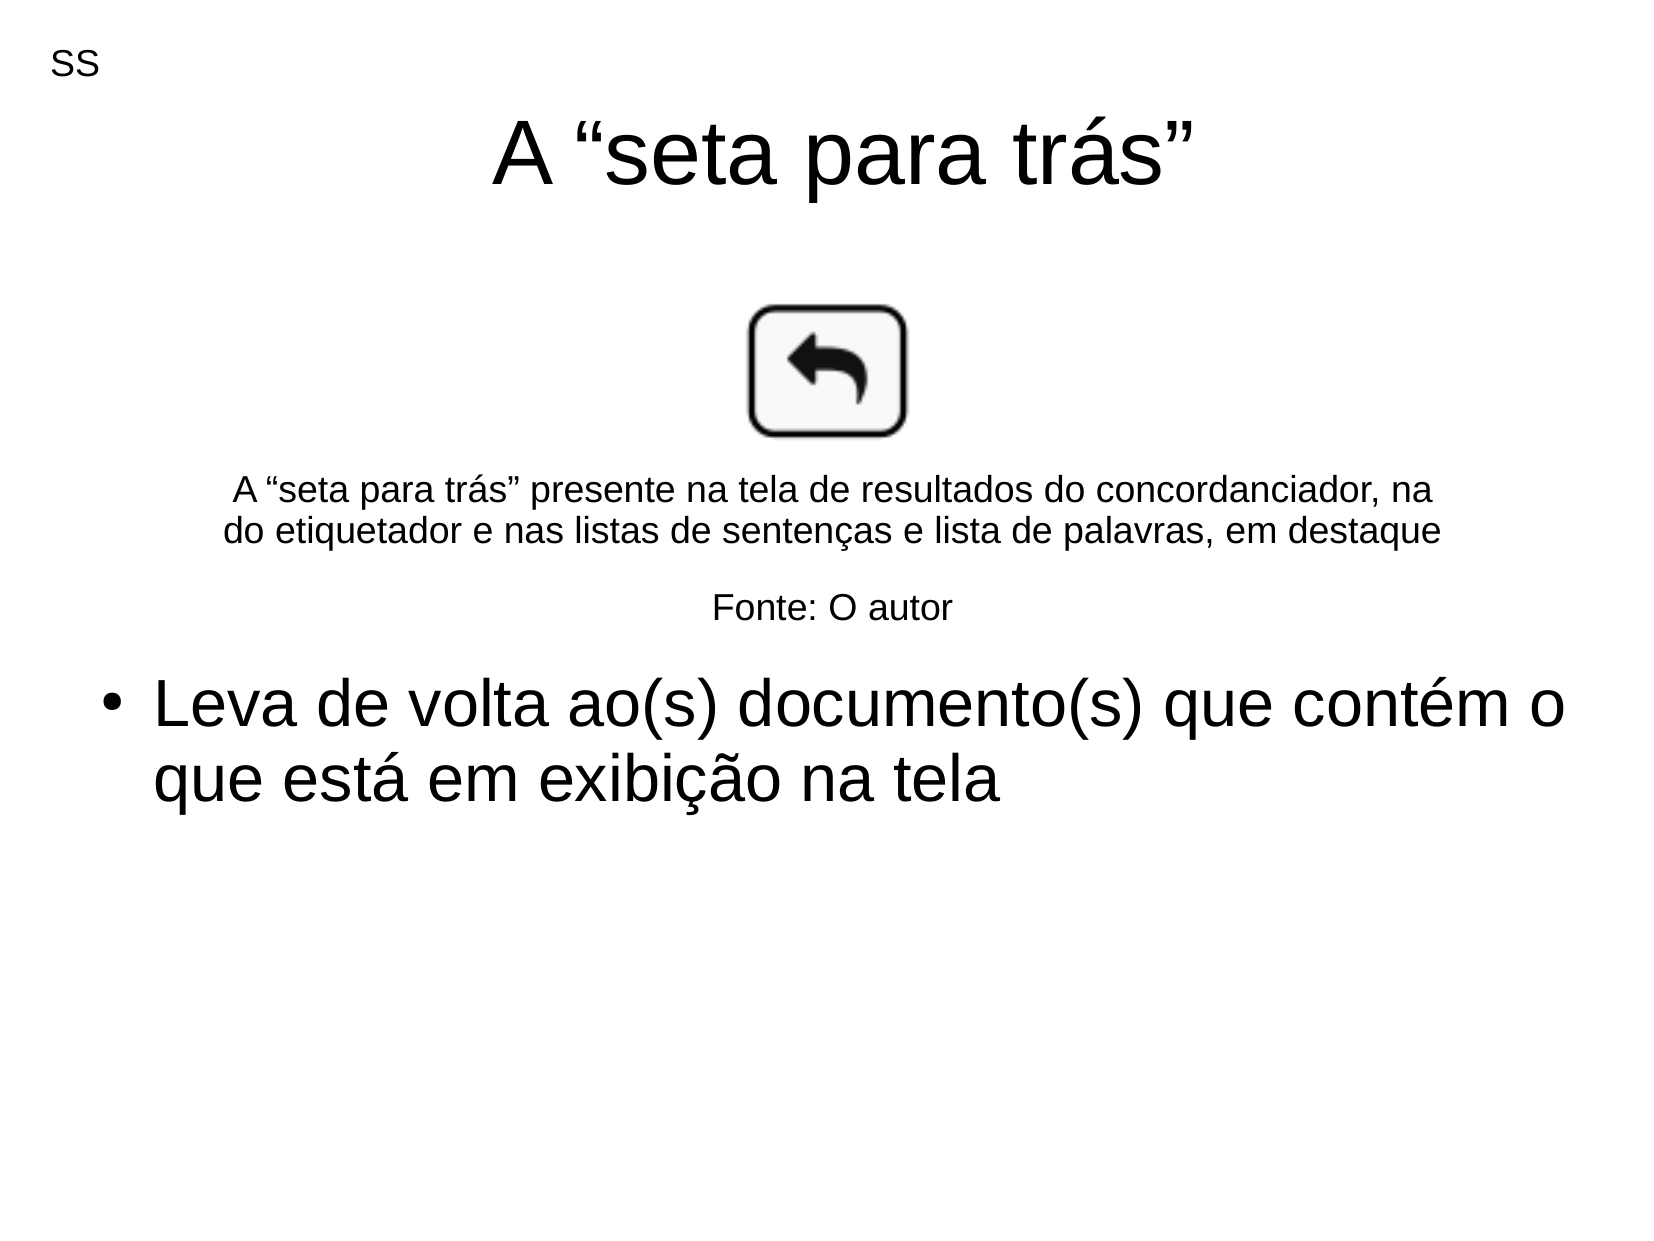

SS
# A “seta para trás”
A “seta para trás” presente na tela de resultados do concordanciador, na do etiquetador e nas listas de sentenças e lista de palavras, em destaque
Fonte: O autor
Leva de volta ao(s) documento(s) que contém o que está em exibição na tela